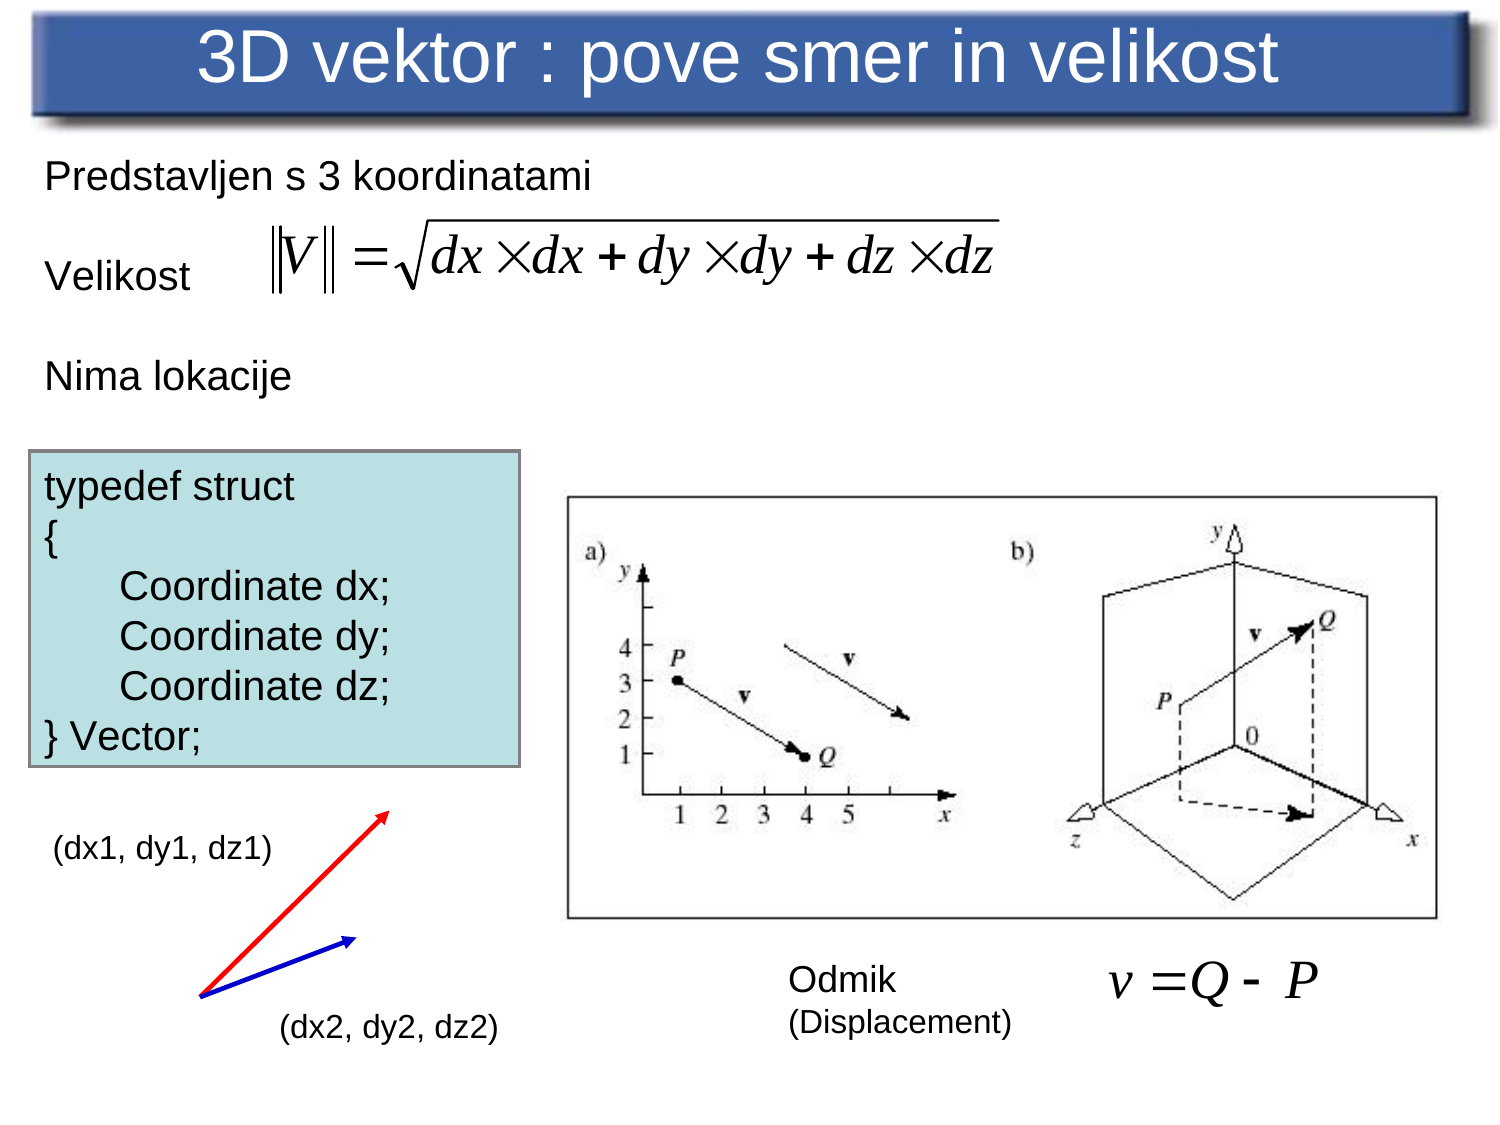

3D vektor : pove smer in velikost
Predstavljen s 3 koordinatami
Velikost
Nima lokacije
typedef struct
{
Coordinate dx;
Coordinate dy;
Coordinate dz;
} Vector;
(dx1, dy1, dz1)
Odmik
(Displacement)
(dx2, dy2, dz2)